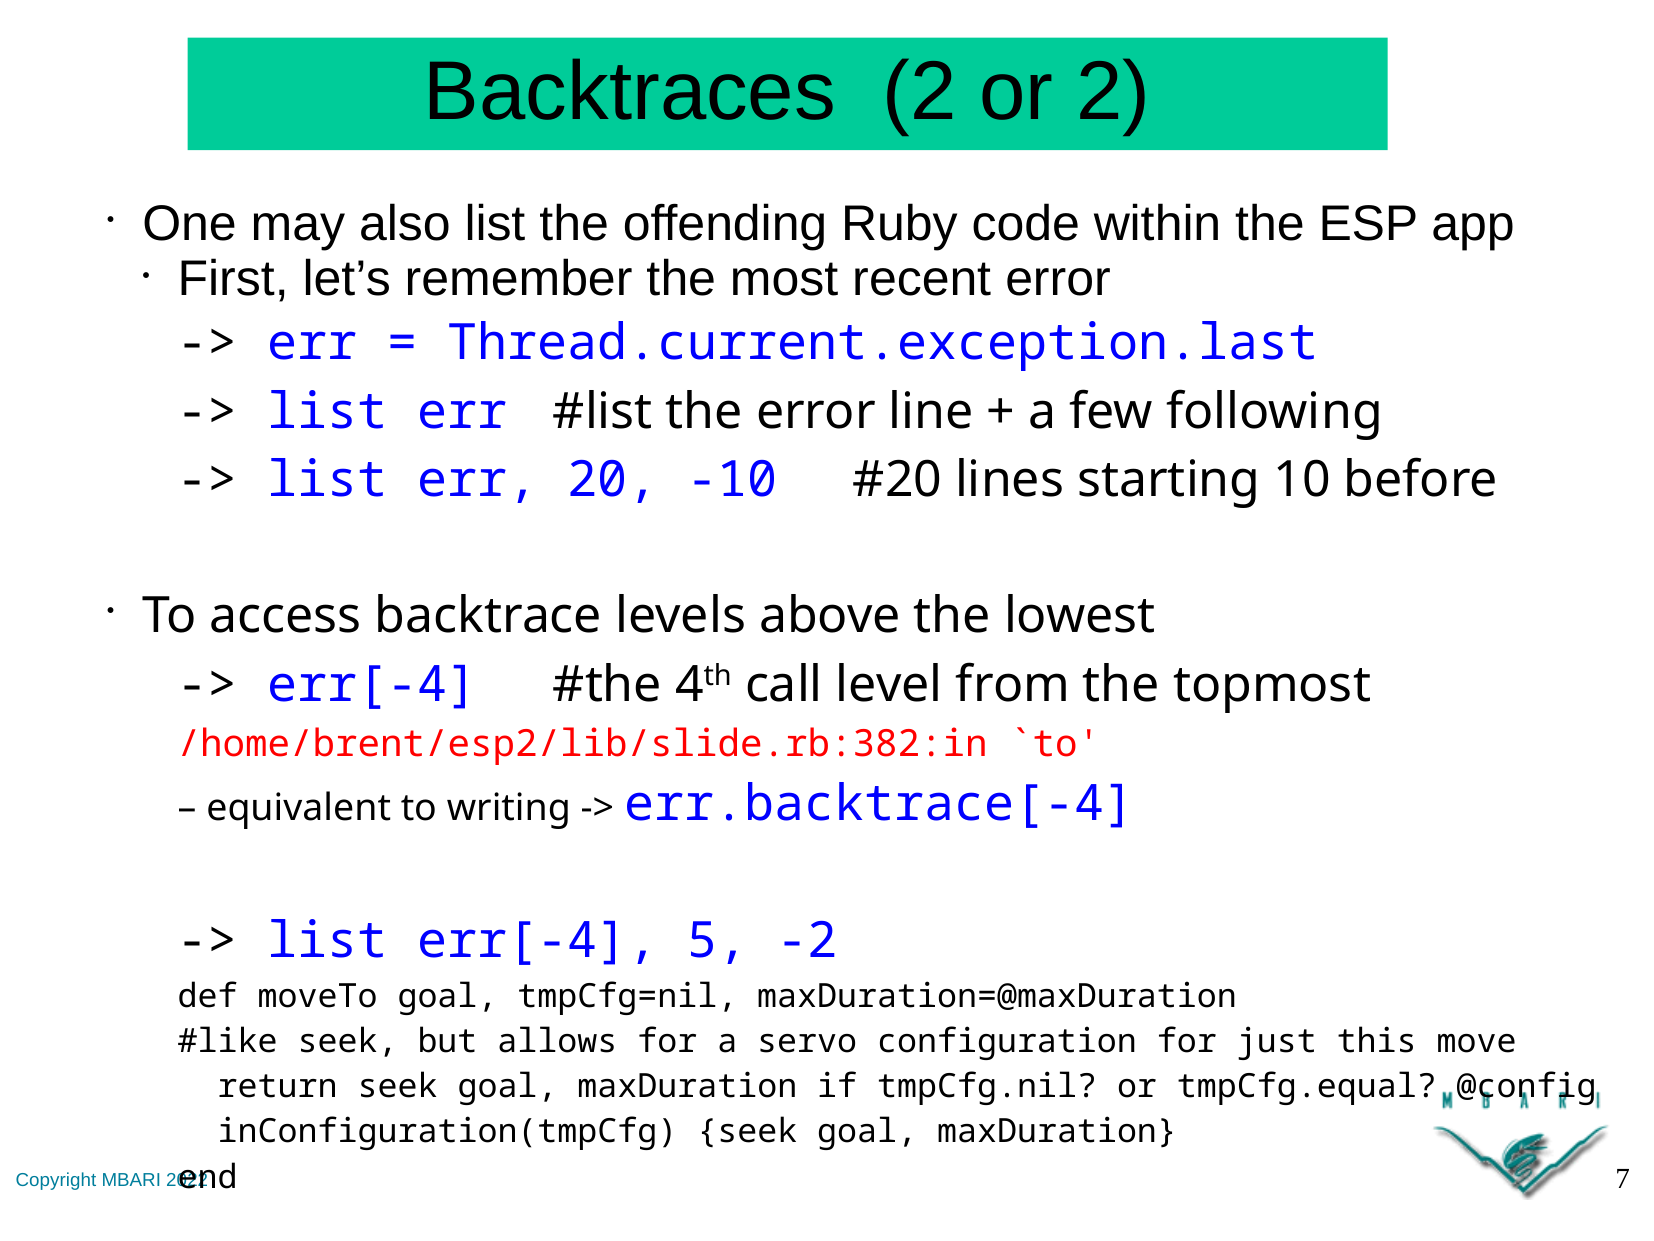

Backtraces (2 or 2)
One may also list the offending Ruby code within the ESP app
First, let’s remember the most recent error
-> err = Thread.current.exception.last
-> list err	#list the error line + a few following
-> list err, 20, -10	#20 lines starting 10 before
To access backtrace levels above the lowest
-> err[-4]	#the 4th call level from the topmost
/home/brent/esp2/lib/slide.rb:382:in `to'
– equivalent to writing -> err.backtrace[-4]
-> list err[-4], 5, -2
def moveTo goal, tmpCfg=nil, maxDuration=@maxDuration
#like seek, but allows for a servo configuration for just this move
 return seek goal, maxDuration if tmpCfg.nil? or tmpCfg.equal? @config
 inConfiguration(tmpCfg) {seek goal, maxDuration}
end